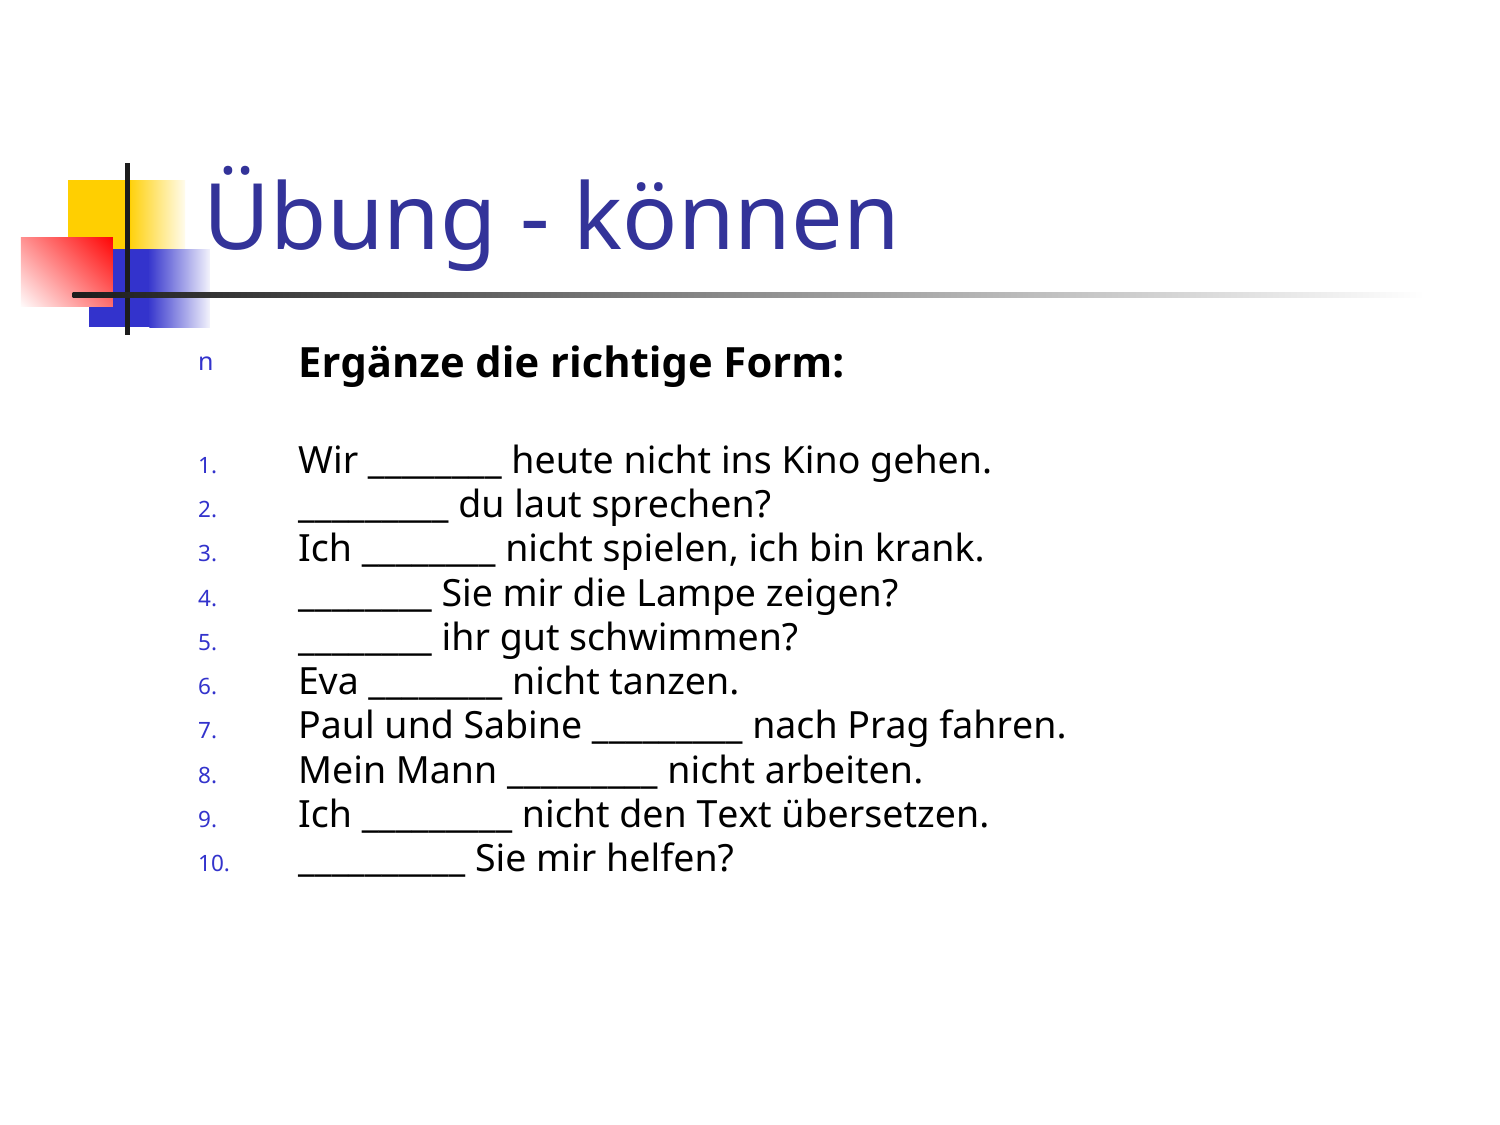

# Übung - können
Ergänze die richtige Form:
Wir ________ heute nicht ins Kino gehen.
_________ du laut sprechen?
Ich ________ nicht spielen, ich bin krank.
________ Sie mir die Lampe zeigen?
________ ihr gut schwimmen?
Eva ________ nicht tanzen.
Paul und Sabine _________ nach Prag fahren.
Mein Mann _________ nicht arbeiten.
Ich _________ nicht den Text übersetzen.
__________ Sie mir helfen?